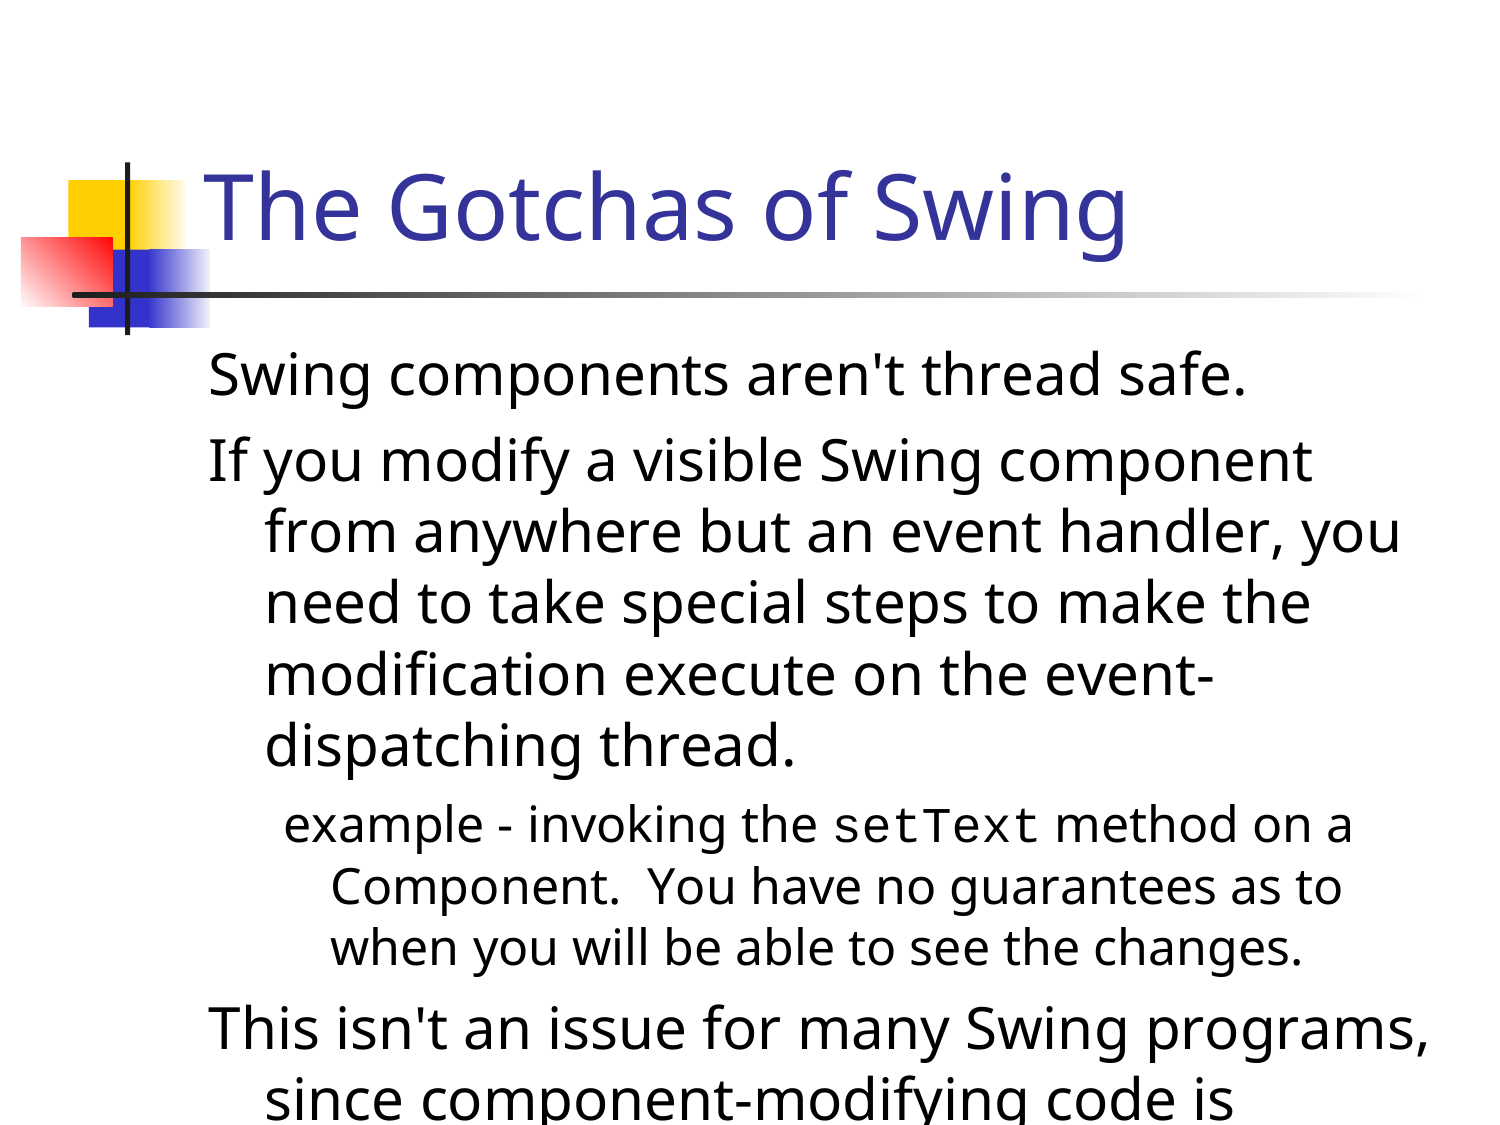

# The Gotchas of Swing
Swing components aren't thread safe.
If you modify a visible Swing component from anywhere but an event handler, you need to take special steps to make the modification execute on the event-dispatching thread.
example - invoking the setText method on a Component. You have no guarantees as to when you will be able to see the changes.
This isn't an issue for many Swing programs, since component-modifying code is typically in event handlers